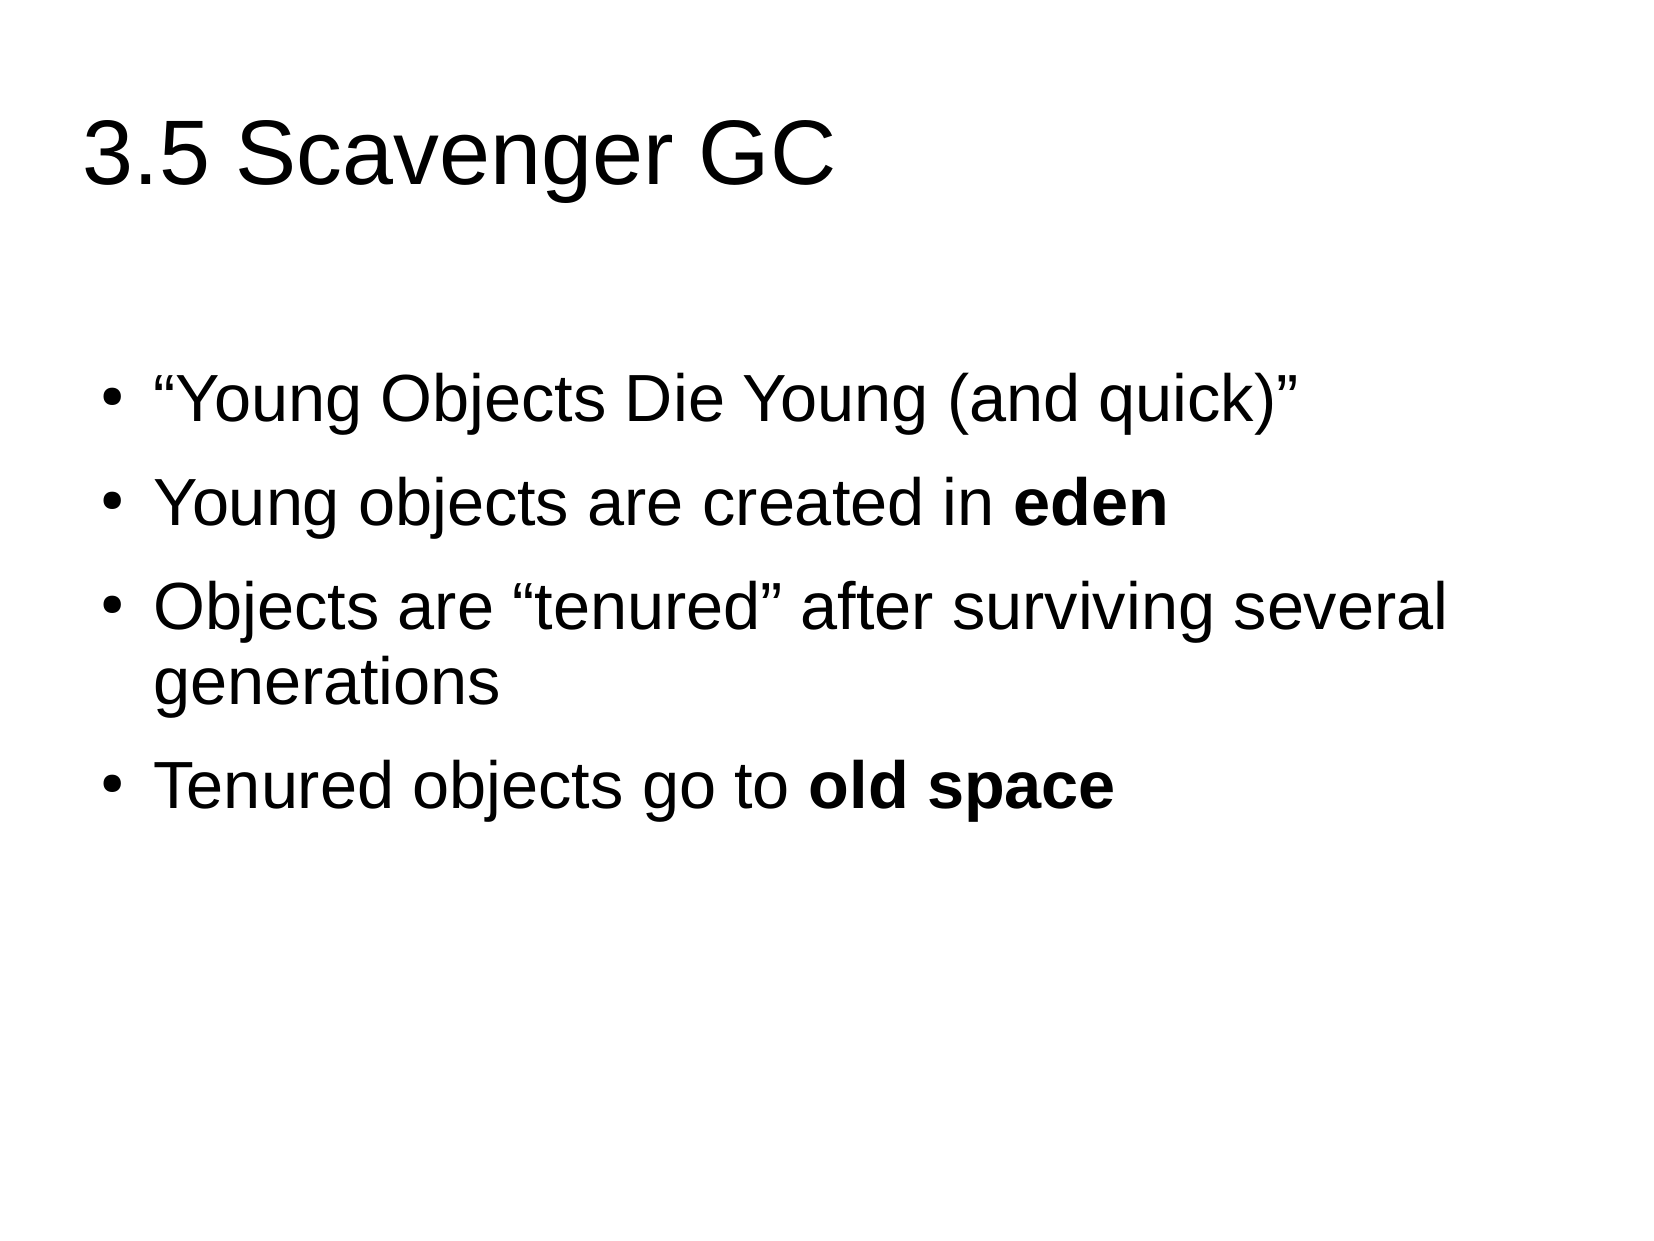

# 3.5 Scavenger GC
“Young Objects Die Young (and quick)”
Young objects are created in eden
Objects are “tenured” after surviving several generations
Tenured objects go to old space